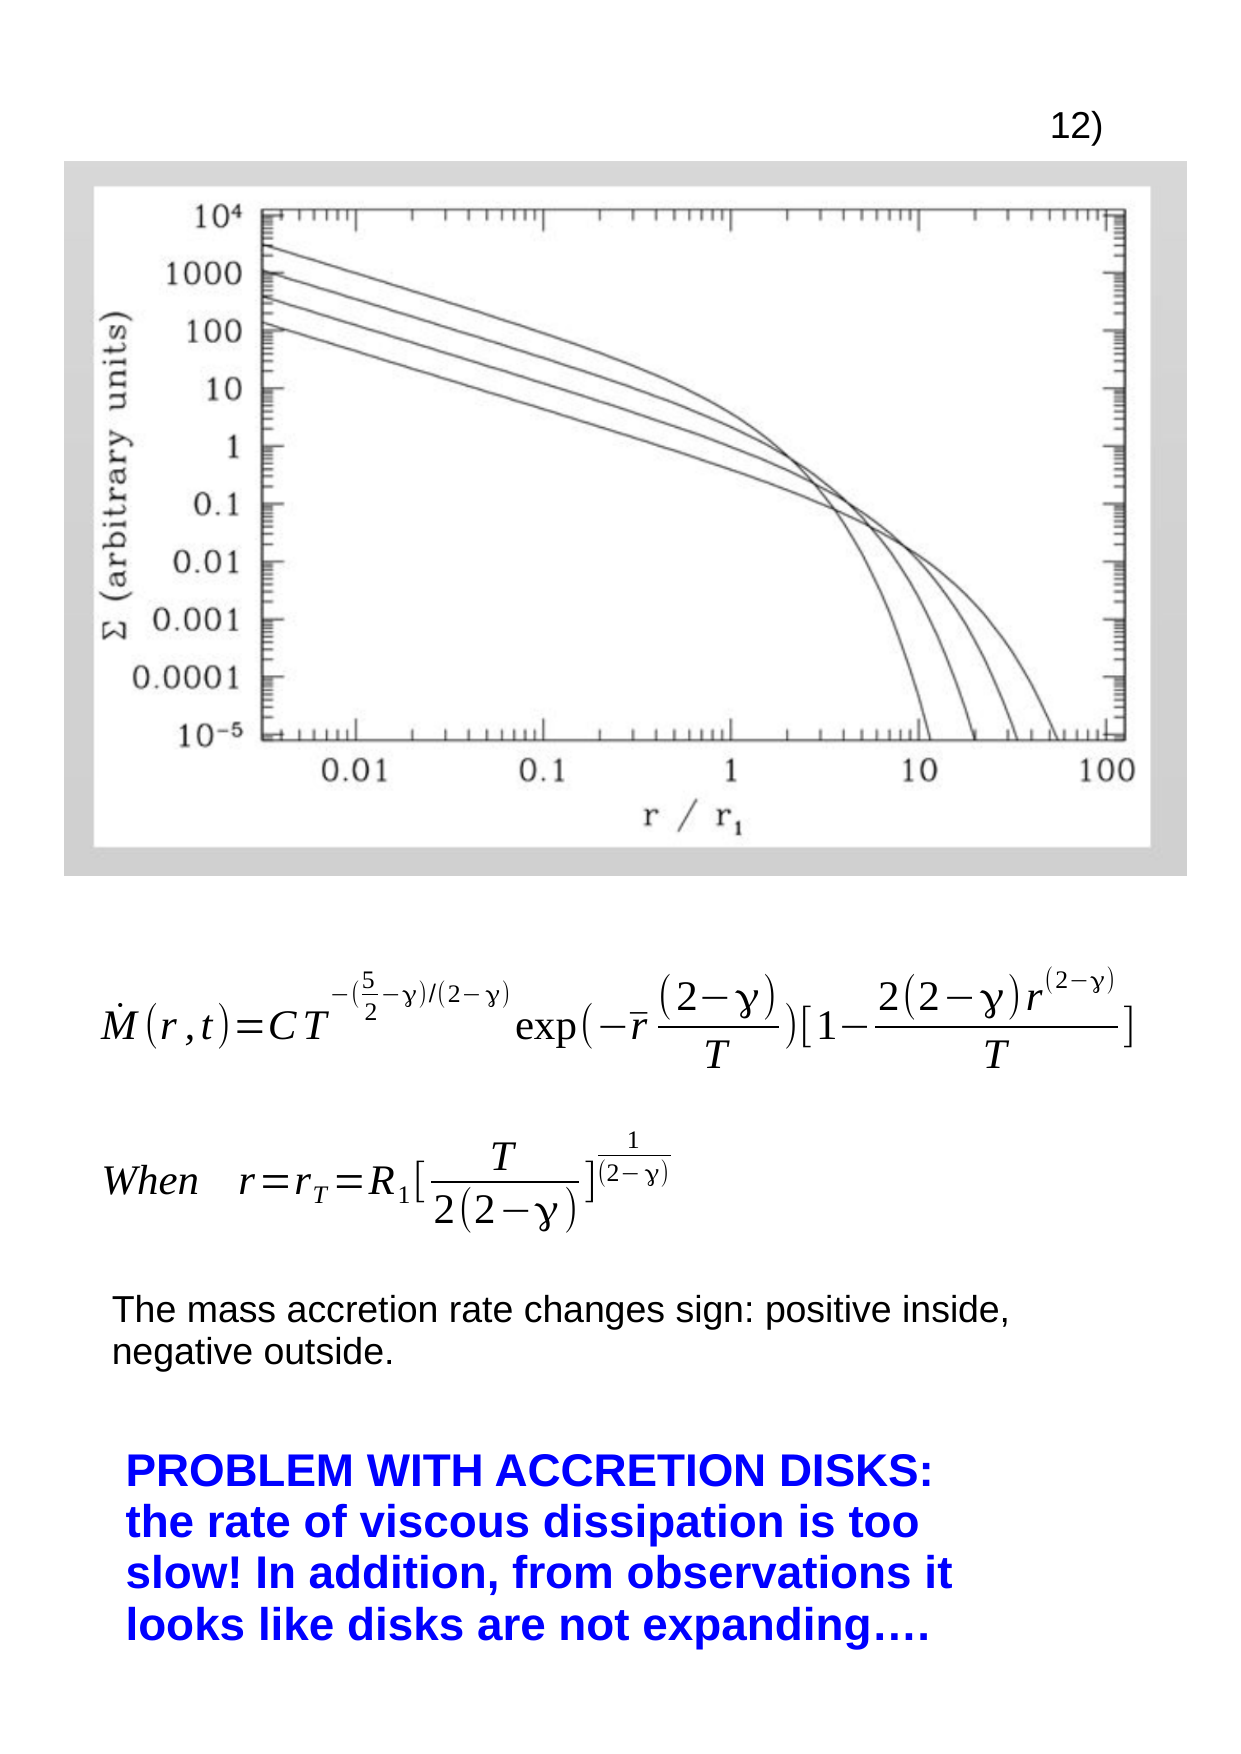

12)
The mass accretion rate changes sign: positive inside, negative outside.
PROBLEM WITH ACCRETION DISKS: the rate of viscous dissipation is too slow! In addition, from observations it looks like disks are not expanding….